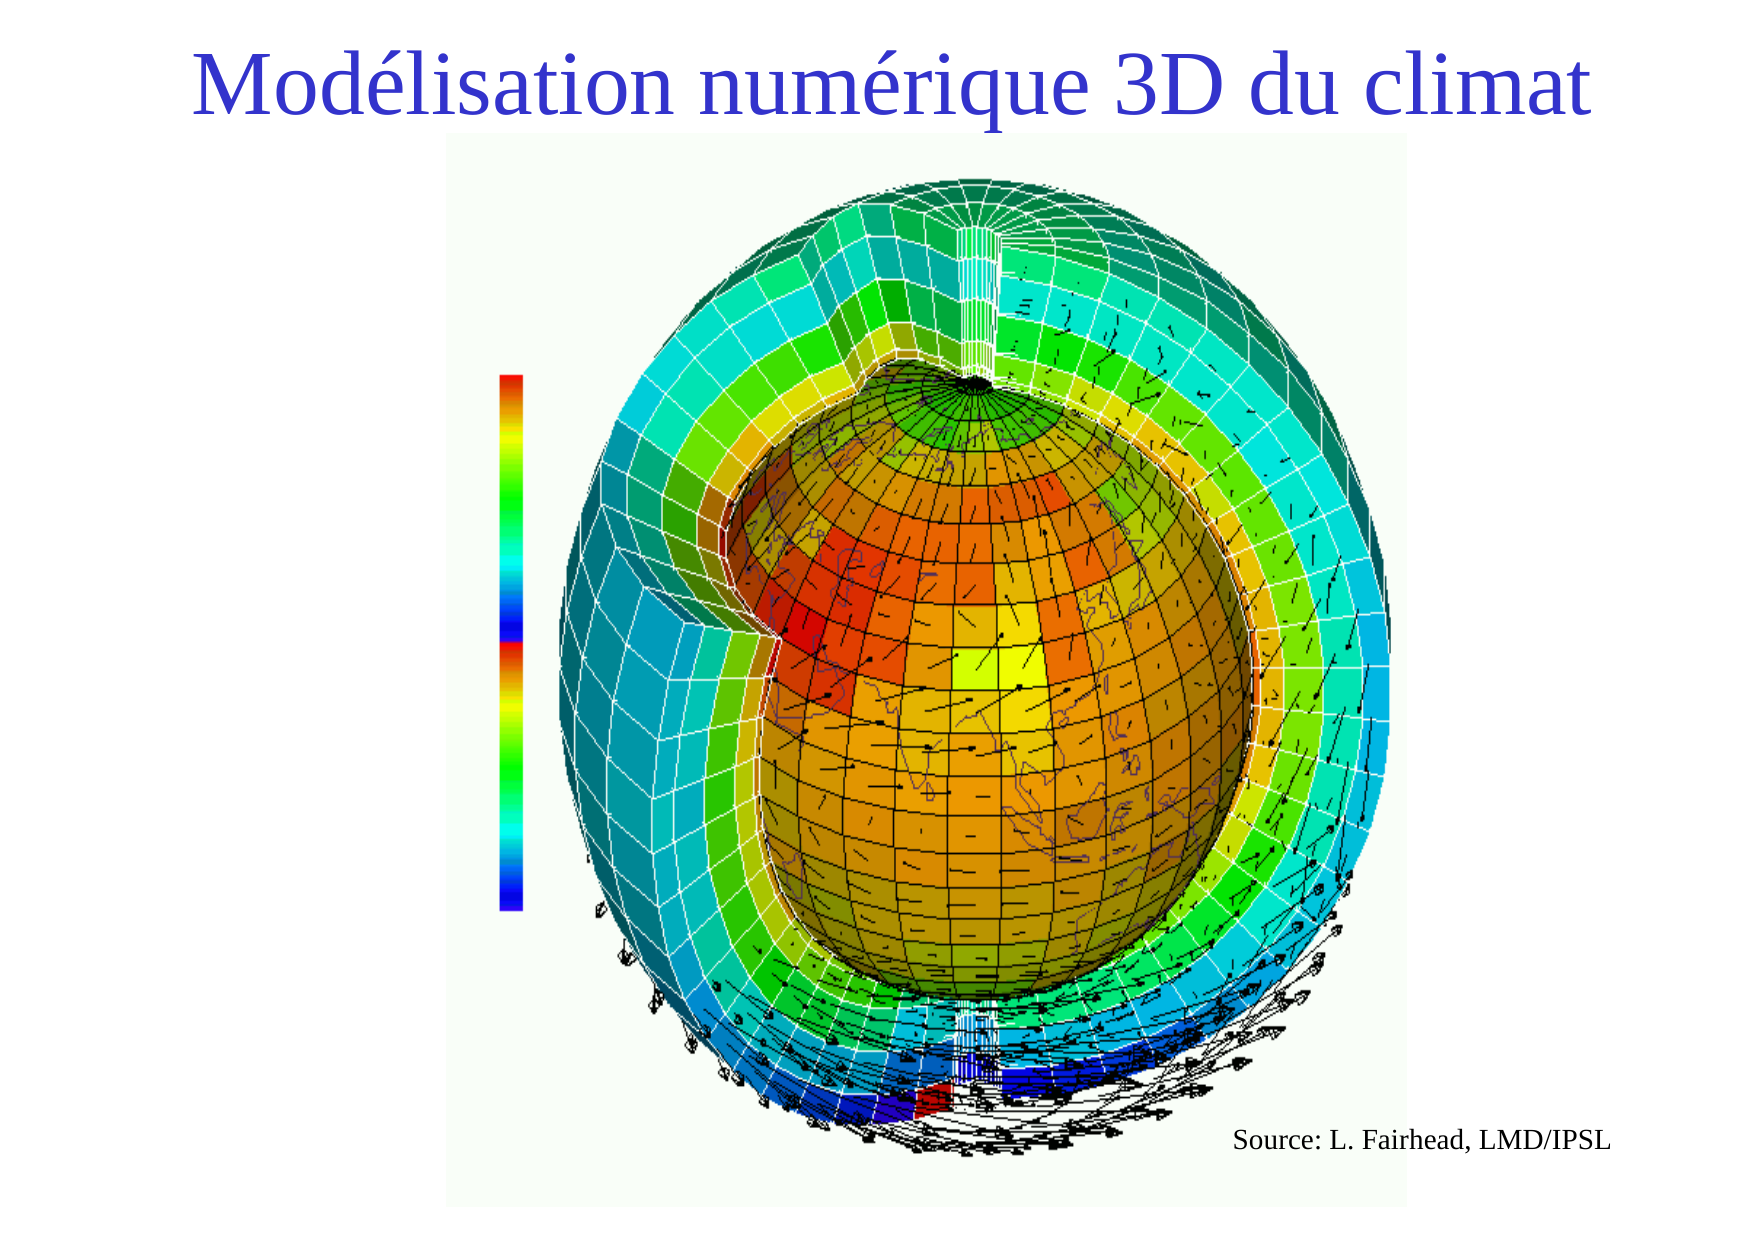

# Modélisation numérique 3D du climat
Source: L. Fairhead, LMD/IPSL